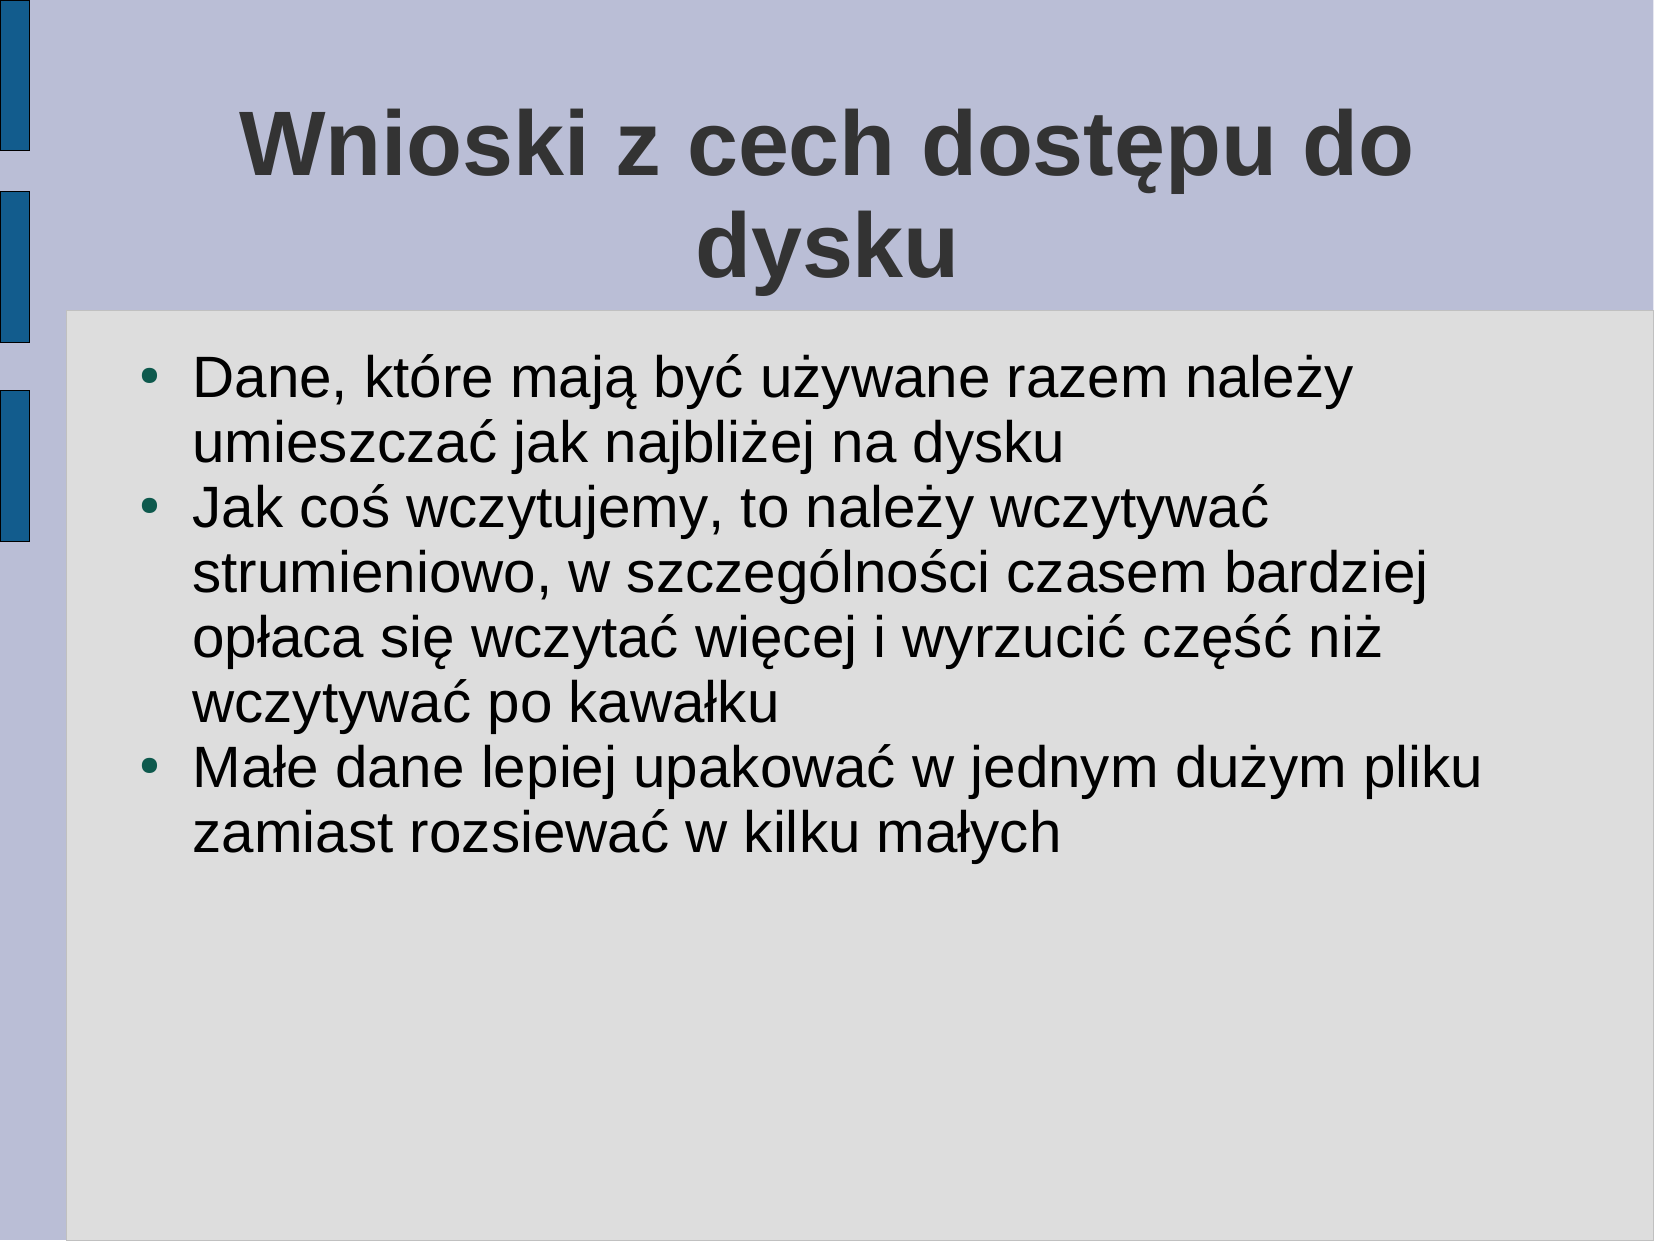

# Wnioski z cech dostępu do dysku
Dane, które mają być używane razem należy umieszczać jak najbliżej na dysku
Jak coś wczytujemy, to należy wczytywać strumieniowo, w szczególności czasem bardziej opłaca się wczytać więcej i wyrzucić część niż wczytywać po kawałku
Małe dane lepiej upakować w jednym dużym pliku zamiast rozsiewać w kilku małych